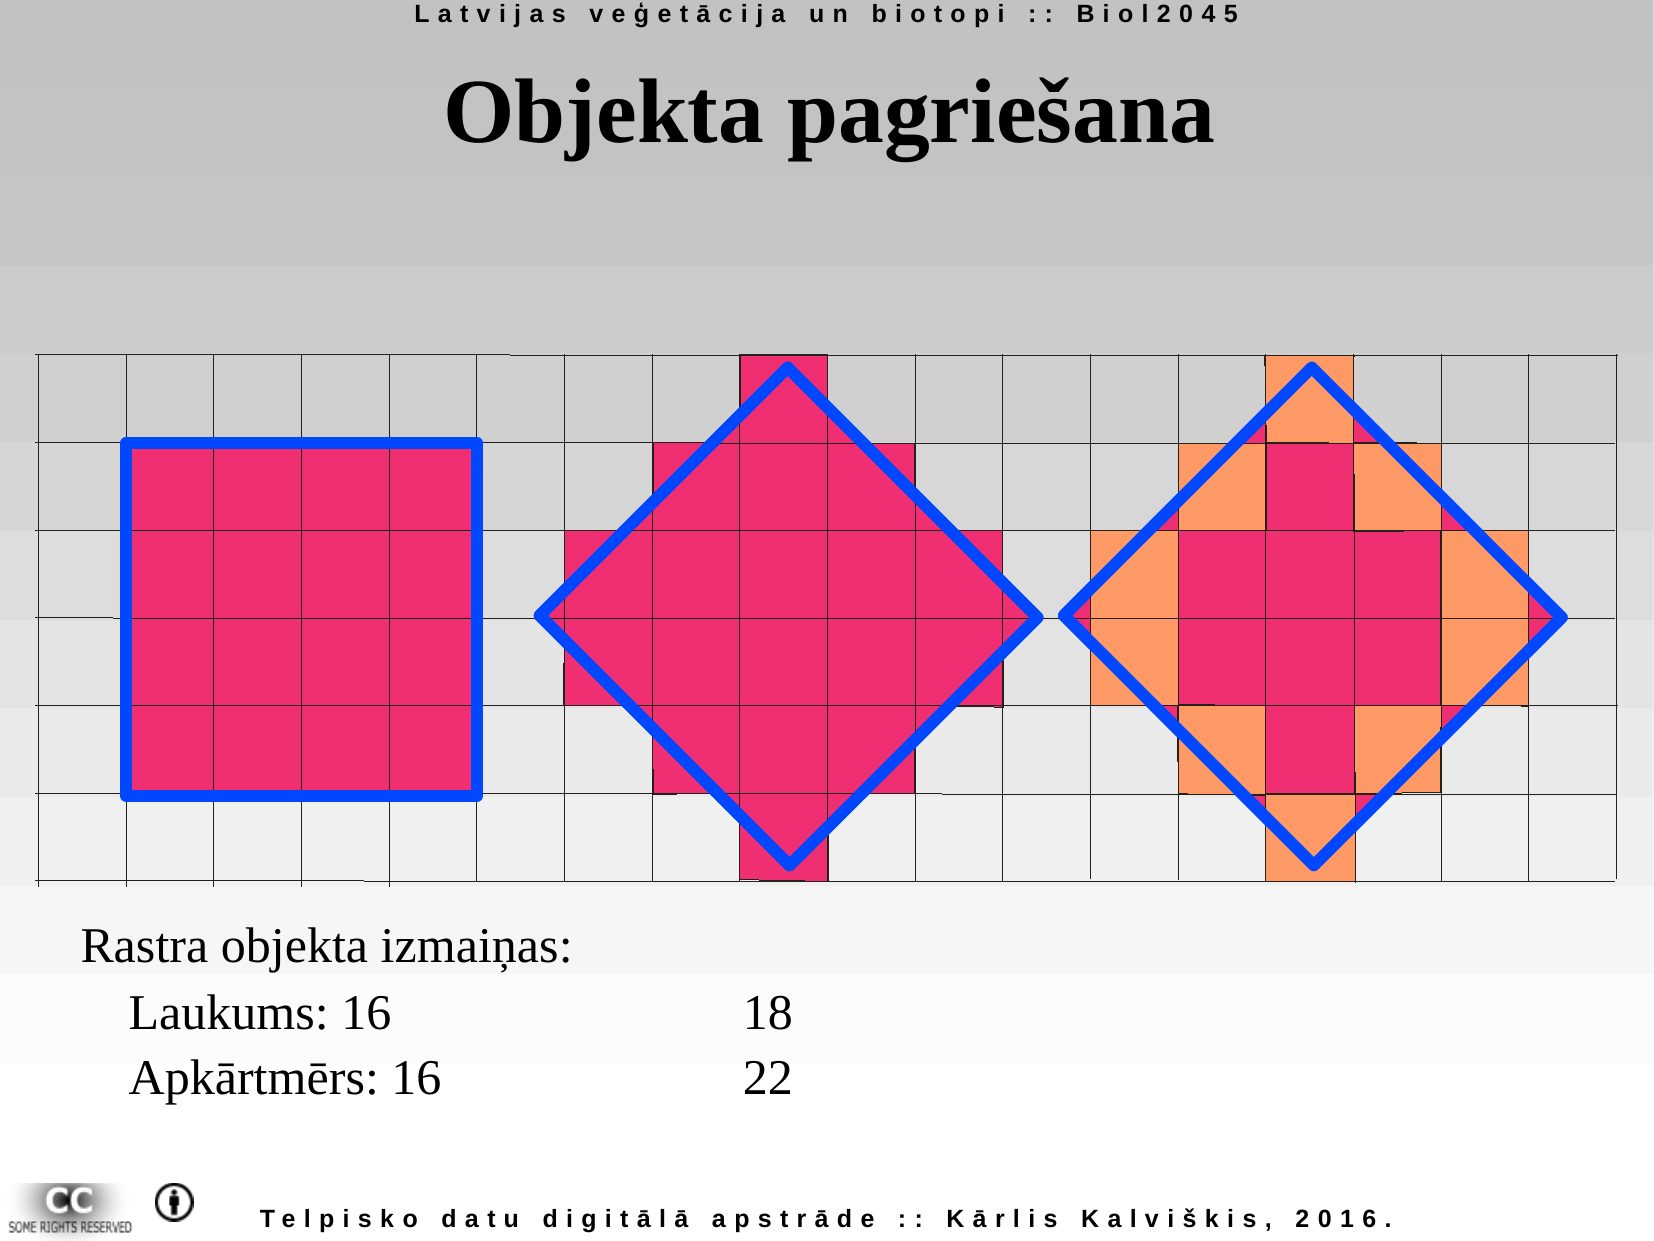

# Objekta pagriešana
Rastra objekta izmaiņas:
Laukums: 16
18
Apkārtmērs: 16
22